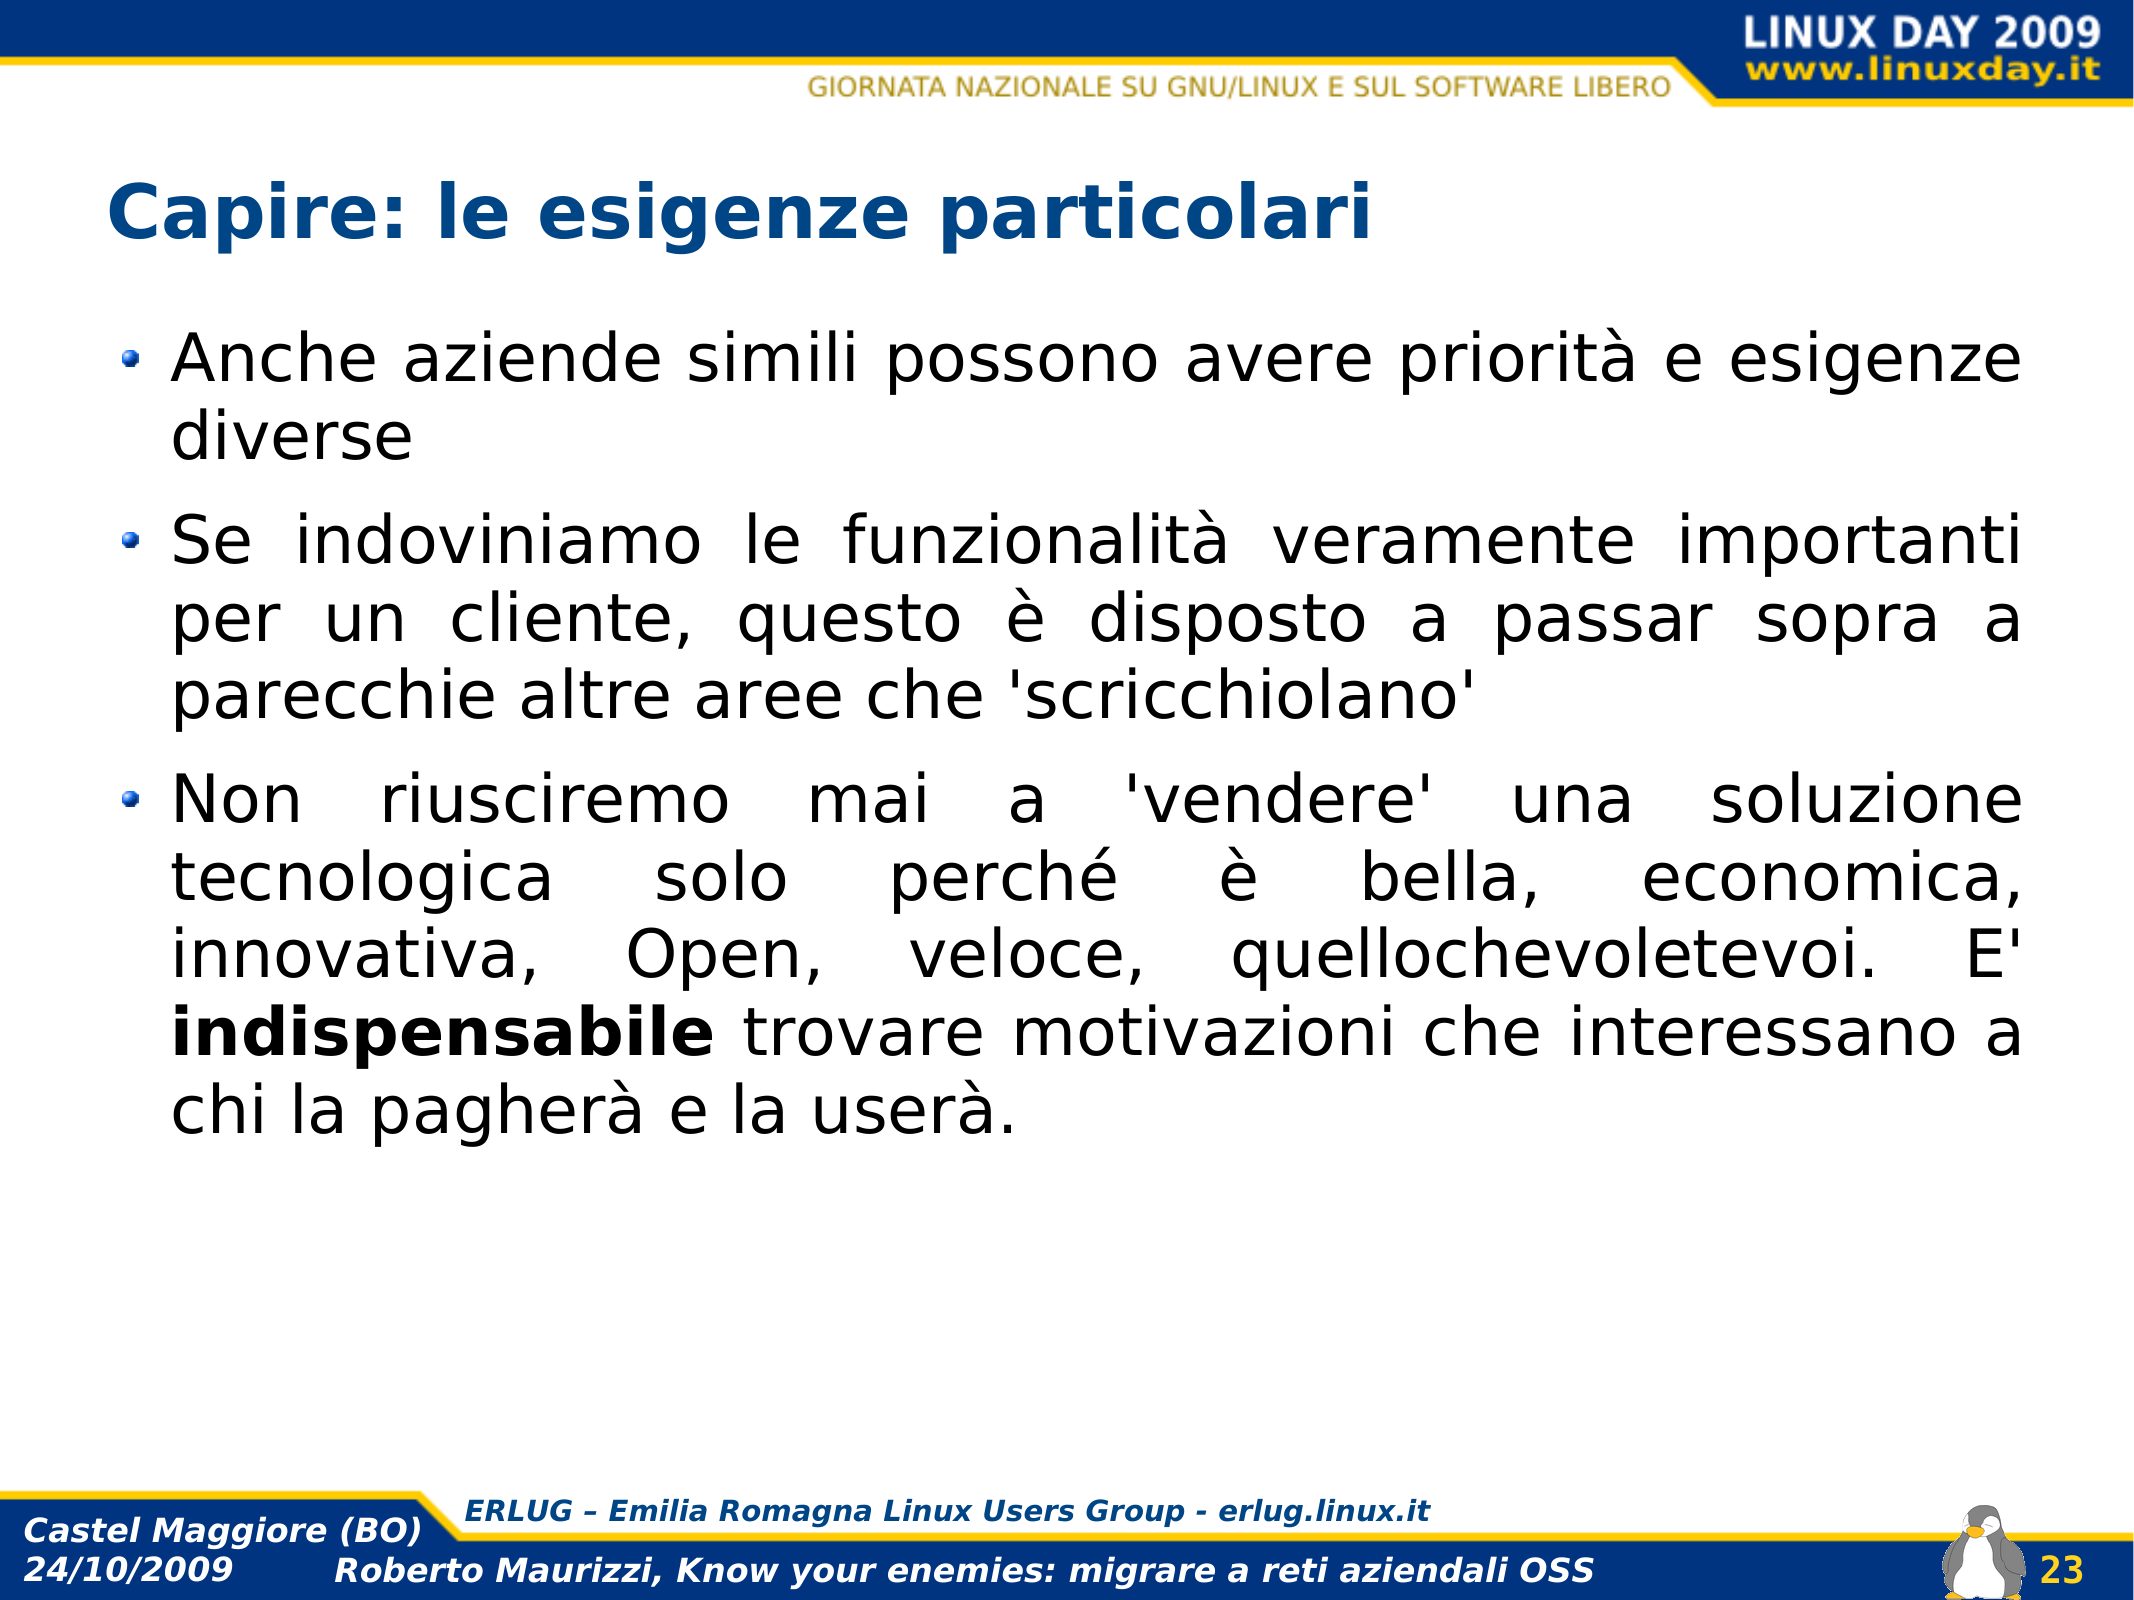

# Capire: le esigenze particolari
Anche aziende simili possono avere priorità e esigenze diverse
Se indoviniamo le funzionalità veramente importanti per un cliente, questo è disposto a passar sopra a parecchie altre aree che 'scricchiolano'
Non riusciremo mai a 'vendere' una soluzione tecnologica solo perché è bella, economica, innovativa, Open, veloce, quellochevoletevoi. E' indispensabile trovare motivazioni che interessano a chi la pagherà e la userà.